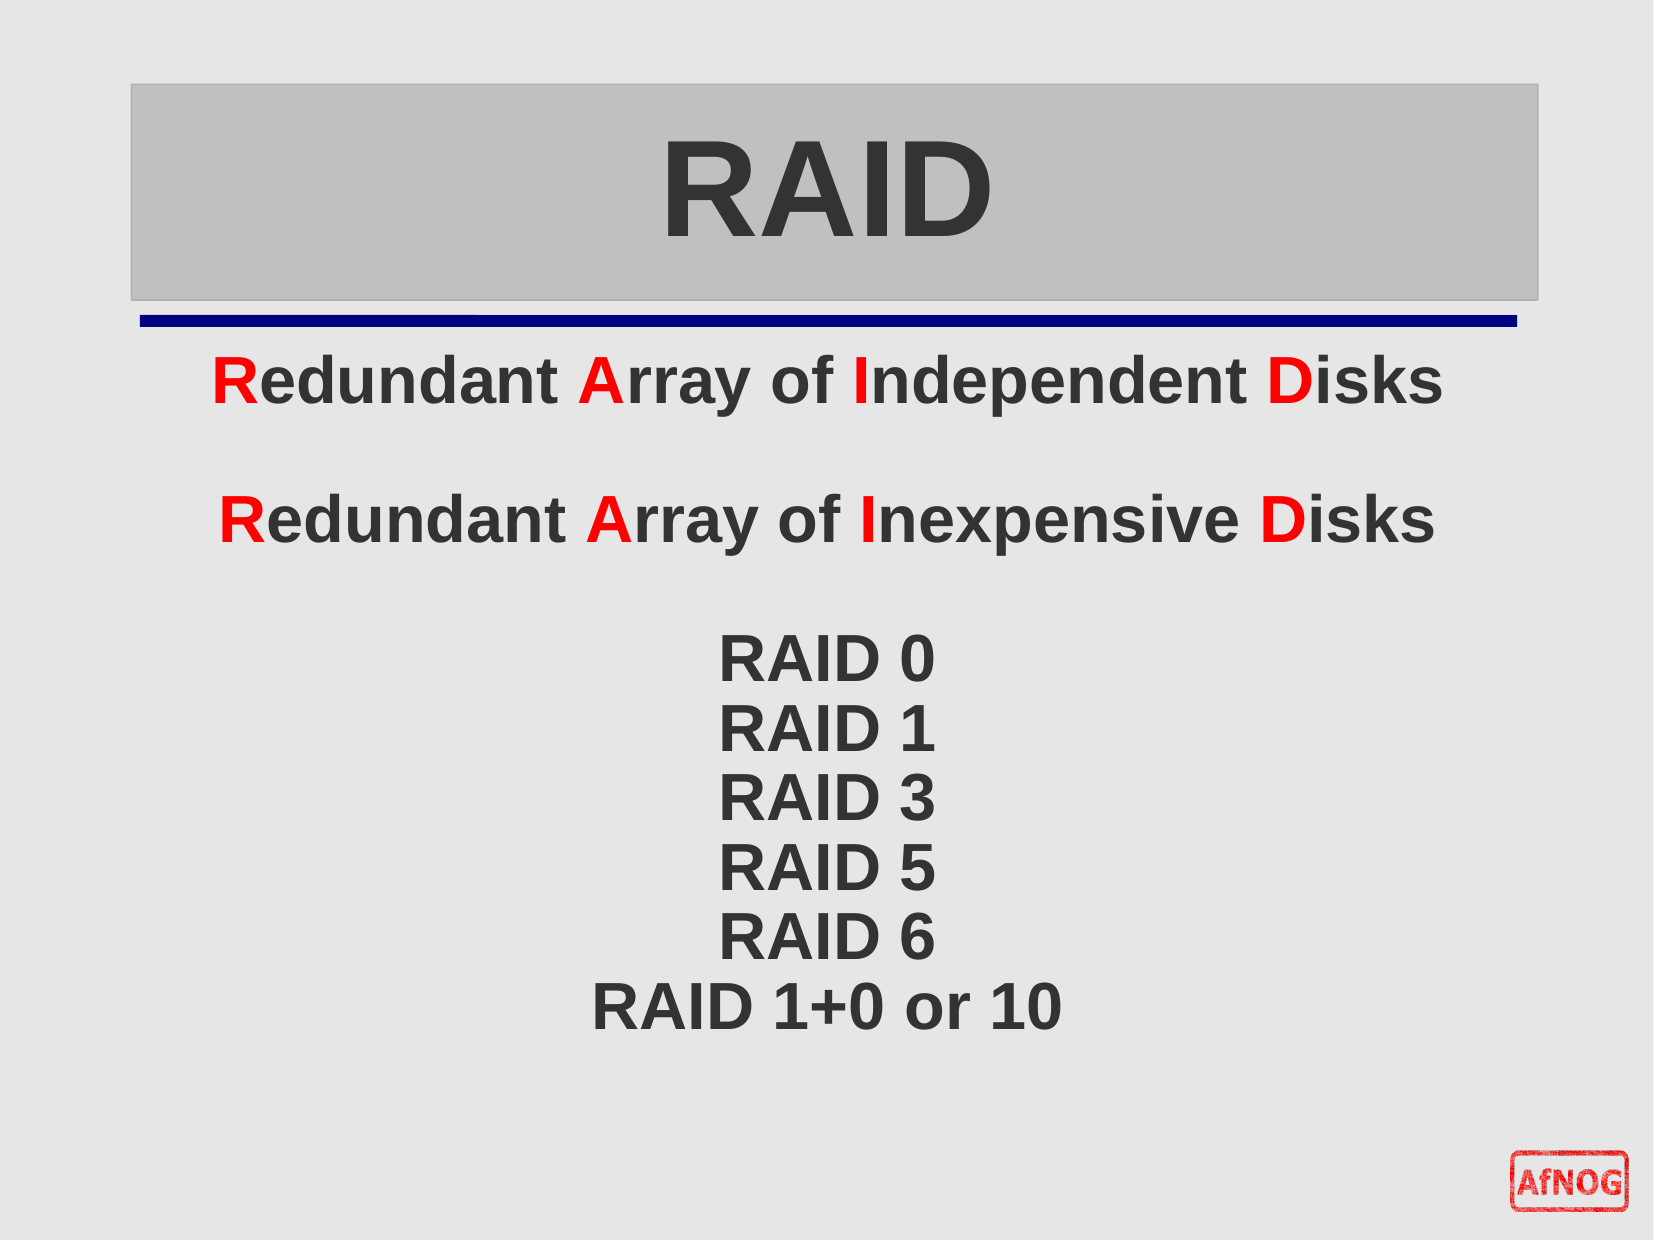

RAID
Redundant Array of Independent Disks
Redundant Array of Inexpensive Disks
RAID 0
RAID 1
RAID 3
RAID 5
RAID 6
RAID 1+0 or 10